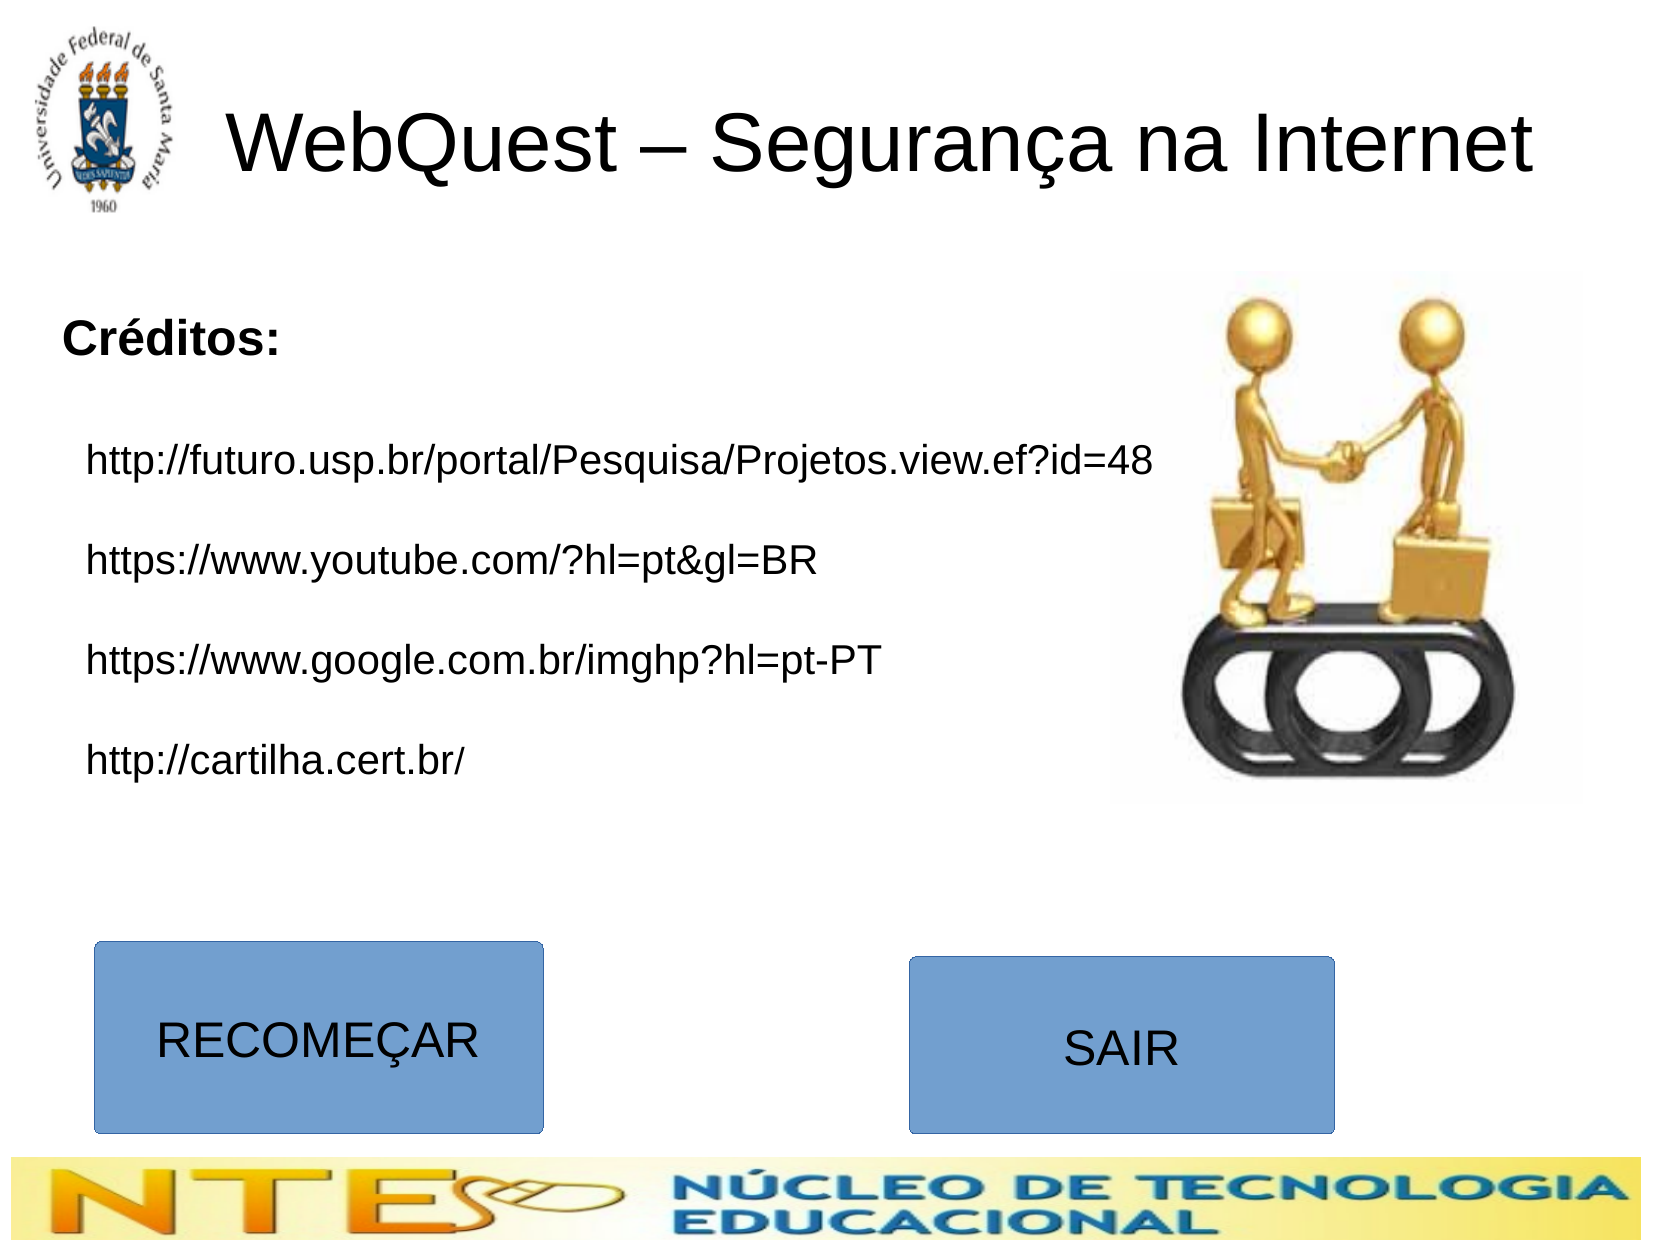

WebQuest – Segurança na Internet
Créditos:
http://futuro.usp.br/portal/Pesquisa/Projetos.view.ef?id=48
https://www.youtube.com/?hl=pt&gl=BR
https://www.google.com.br/imghp?hl=pt-PT
http://cartilha.cert.br/
RECOMEÇAR
SAIR